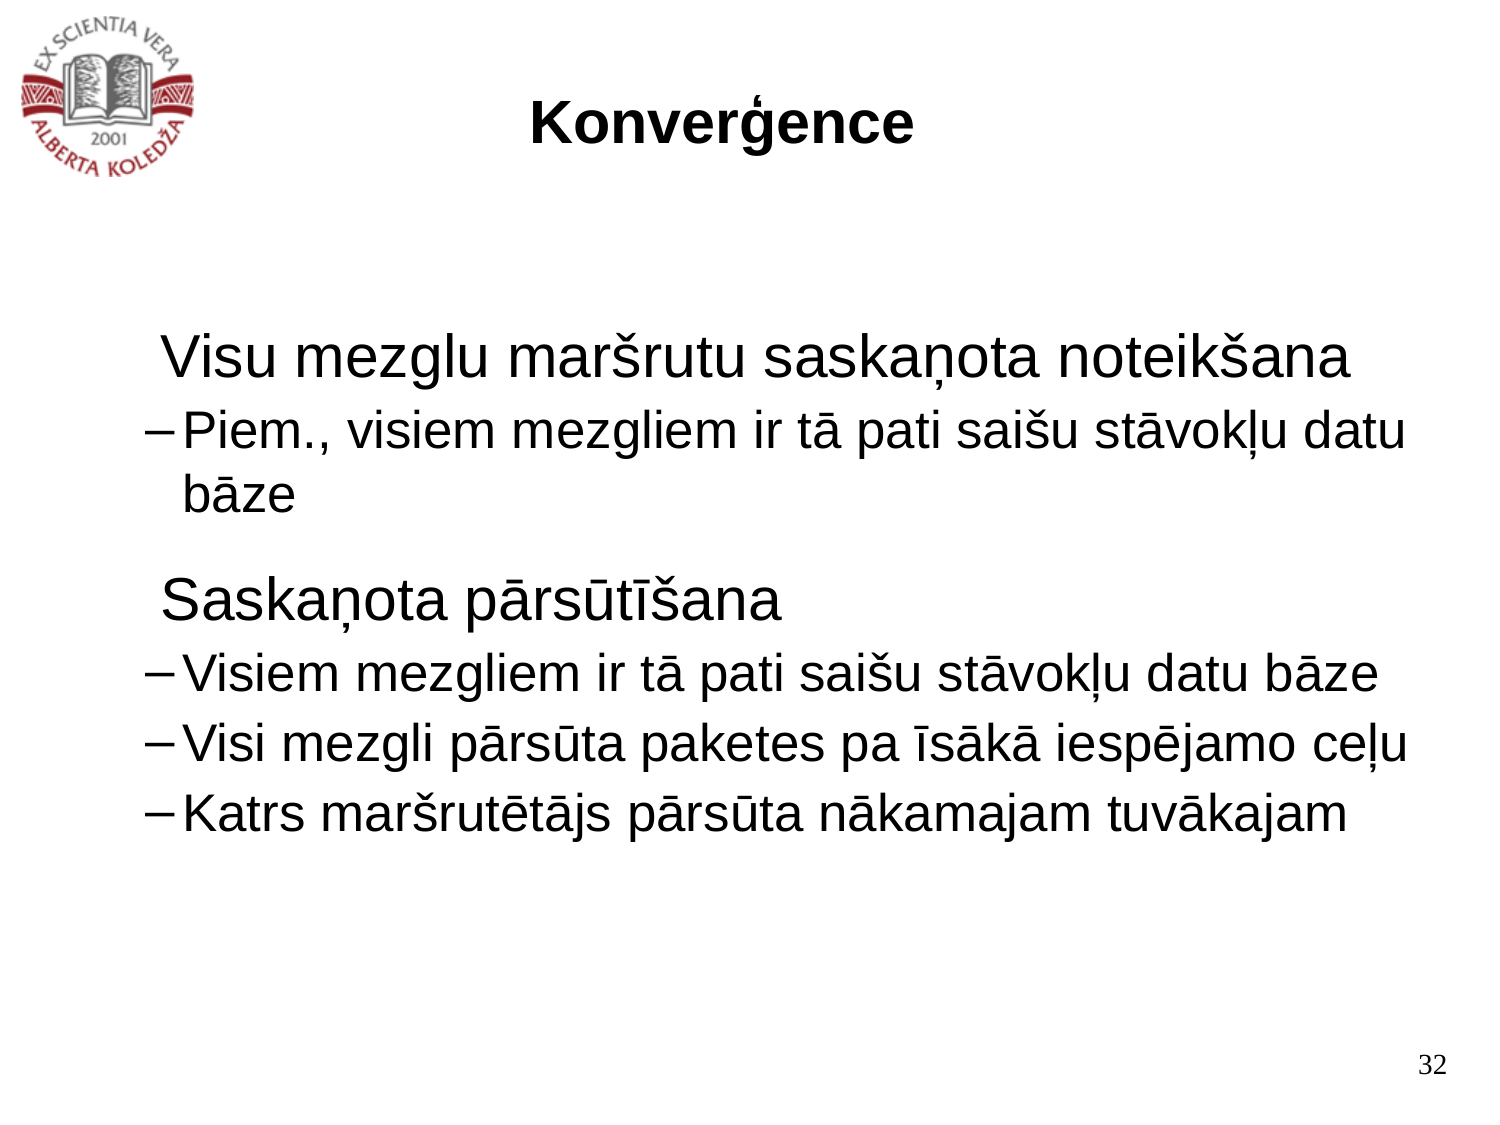

# Konverģence
Visu mezglu maršrutu saskaņota noteikšana
Piem., visiem mezgliem ir tā pati saišu stāvokļu datu bāze
Saskaņota pārsūtīšana
Visiem mezgliem ir tā pati saišu stāvokļu datu bāze
Visi mezgli pārsūta paketes pa īsākā iespējamo ceļu
Katrs maršrutētājs pārsūta nākamajam tuvākajam